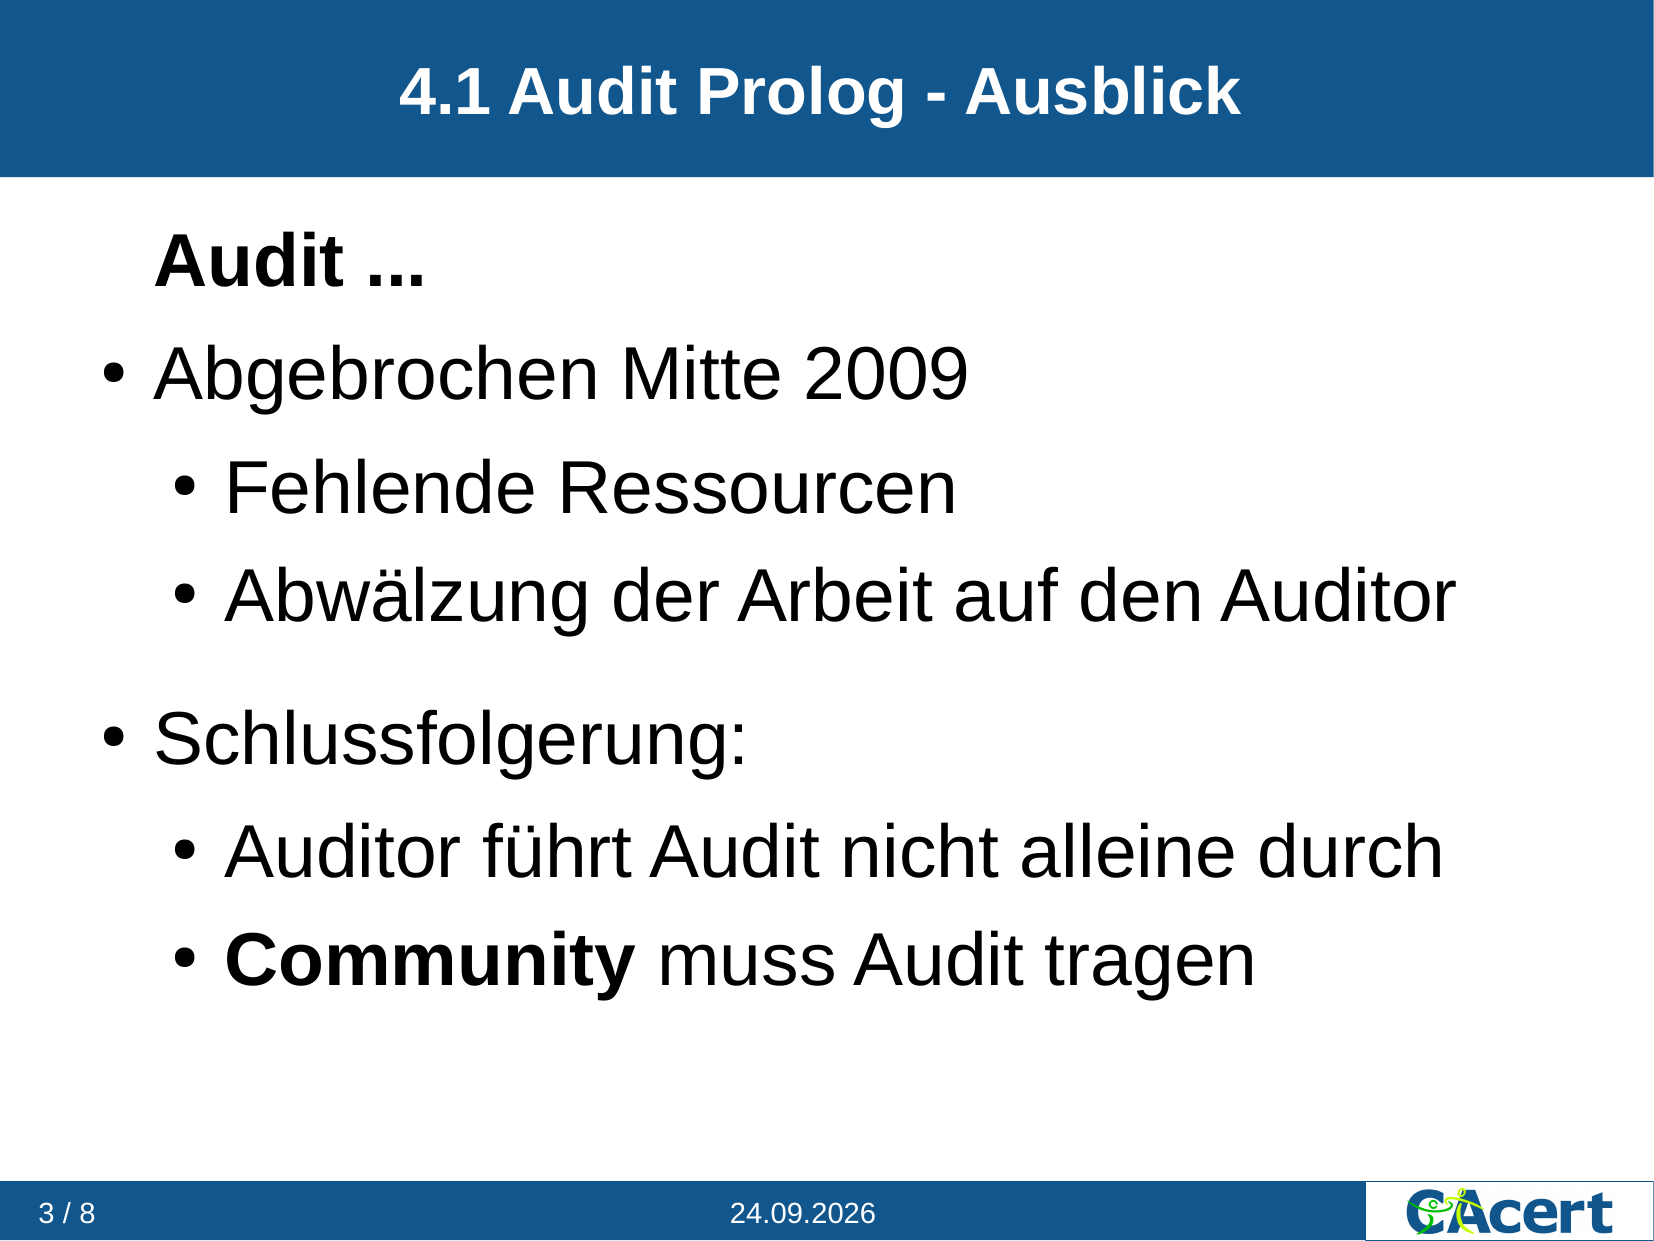

# 4.1 Audit Prolog - Ausblick
Audit ...
Abgebrochen Mitte 2009
Fehlende Ressourcen
Abwälzung der Arbeit auf den Auditor
Schlussfolgerung:
Auditor führt Audit nicht alleine durch
Community muss Audit tragen